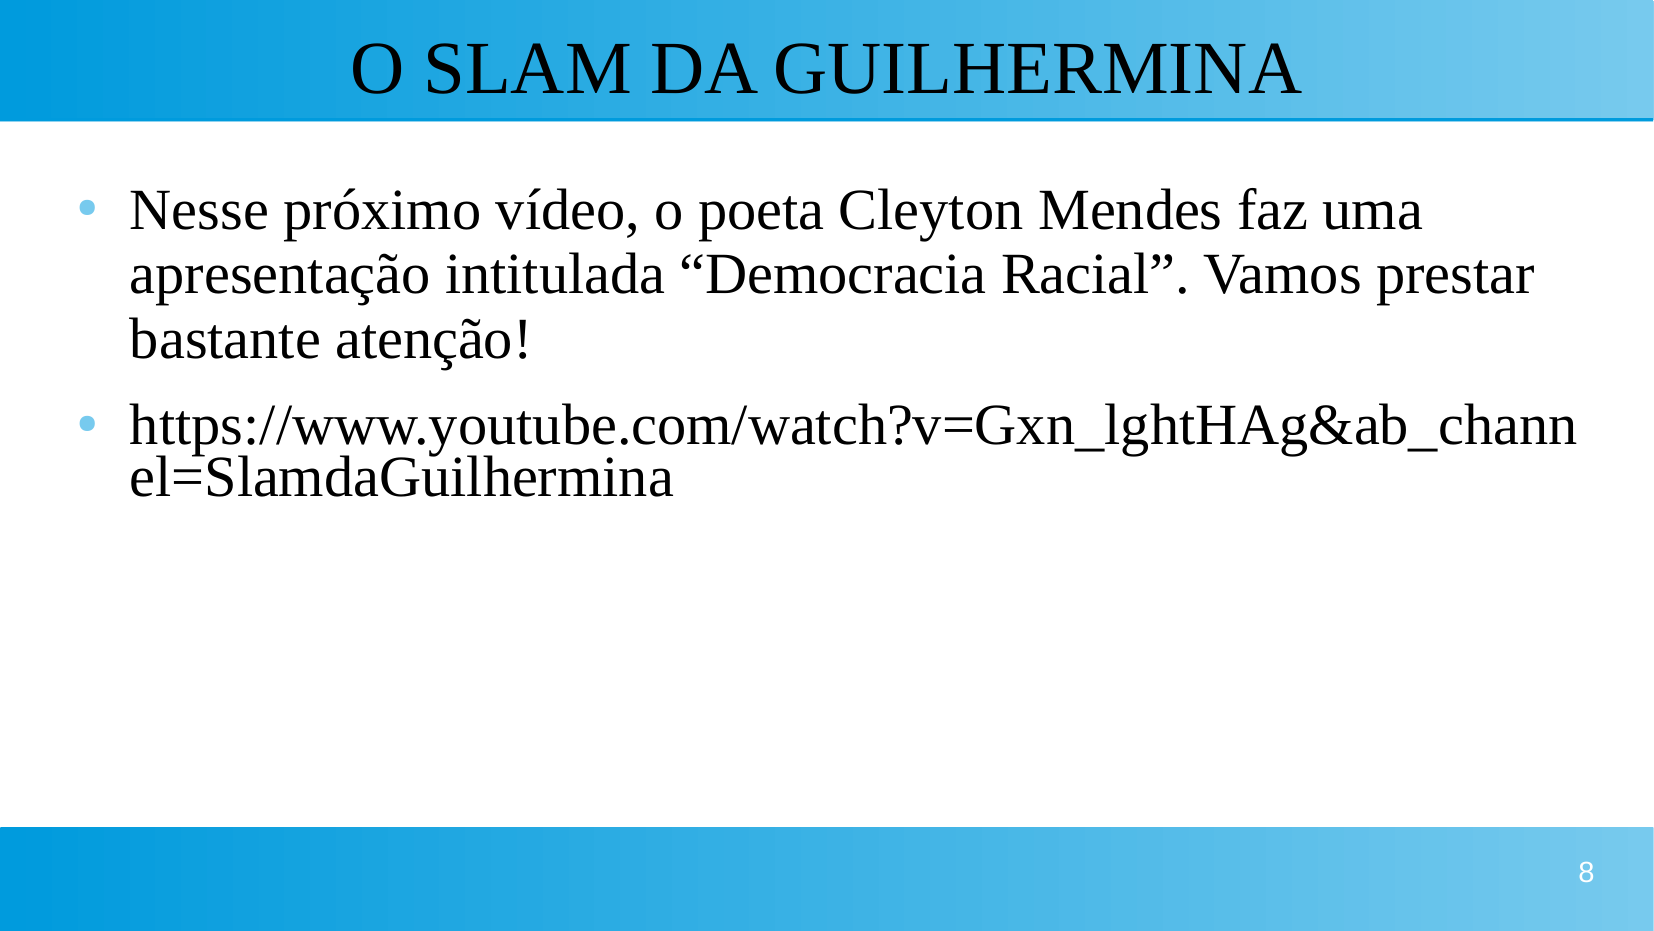

# O SLAM DA GUILHERMINA
Nesse próximo vídeo, o poeta Cleyton Mendes faz uma apresentação intitulada “Democracia Racial”. Vamos prestar bastante atenção!
https://www.youtube.com/watch?v=Gxn_lghtHAg&ab_channel=SlamdaGuilhermina
8